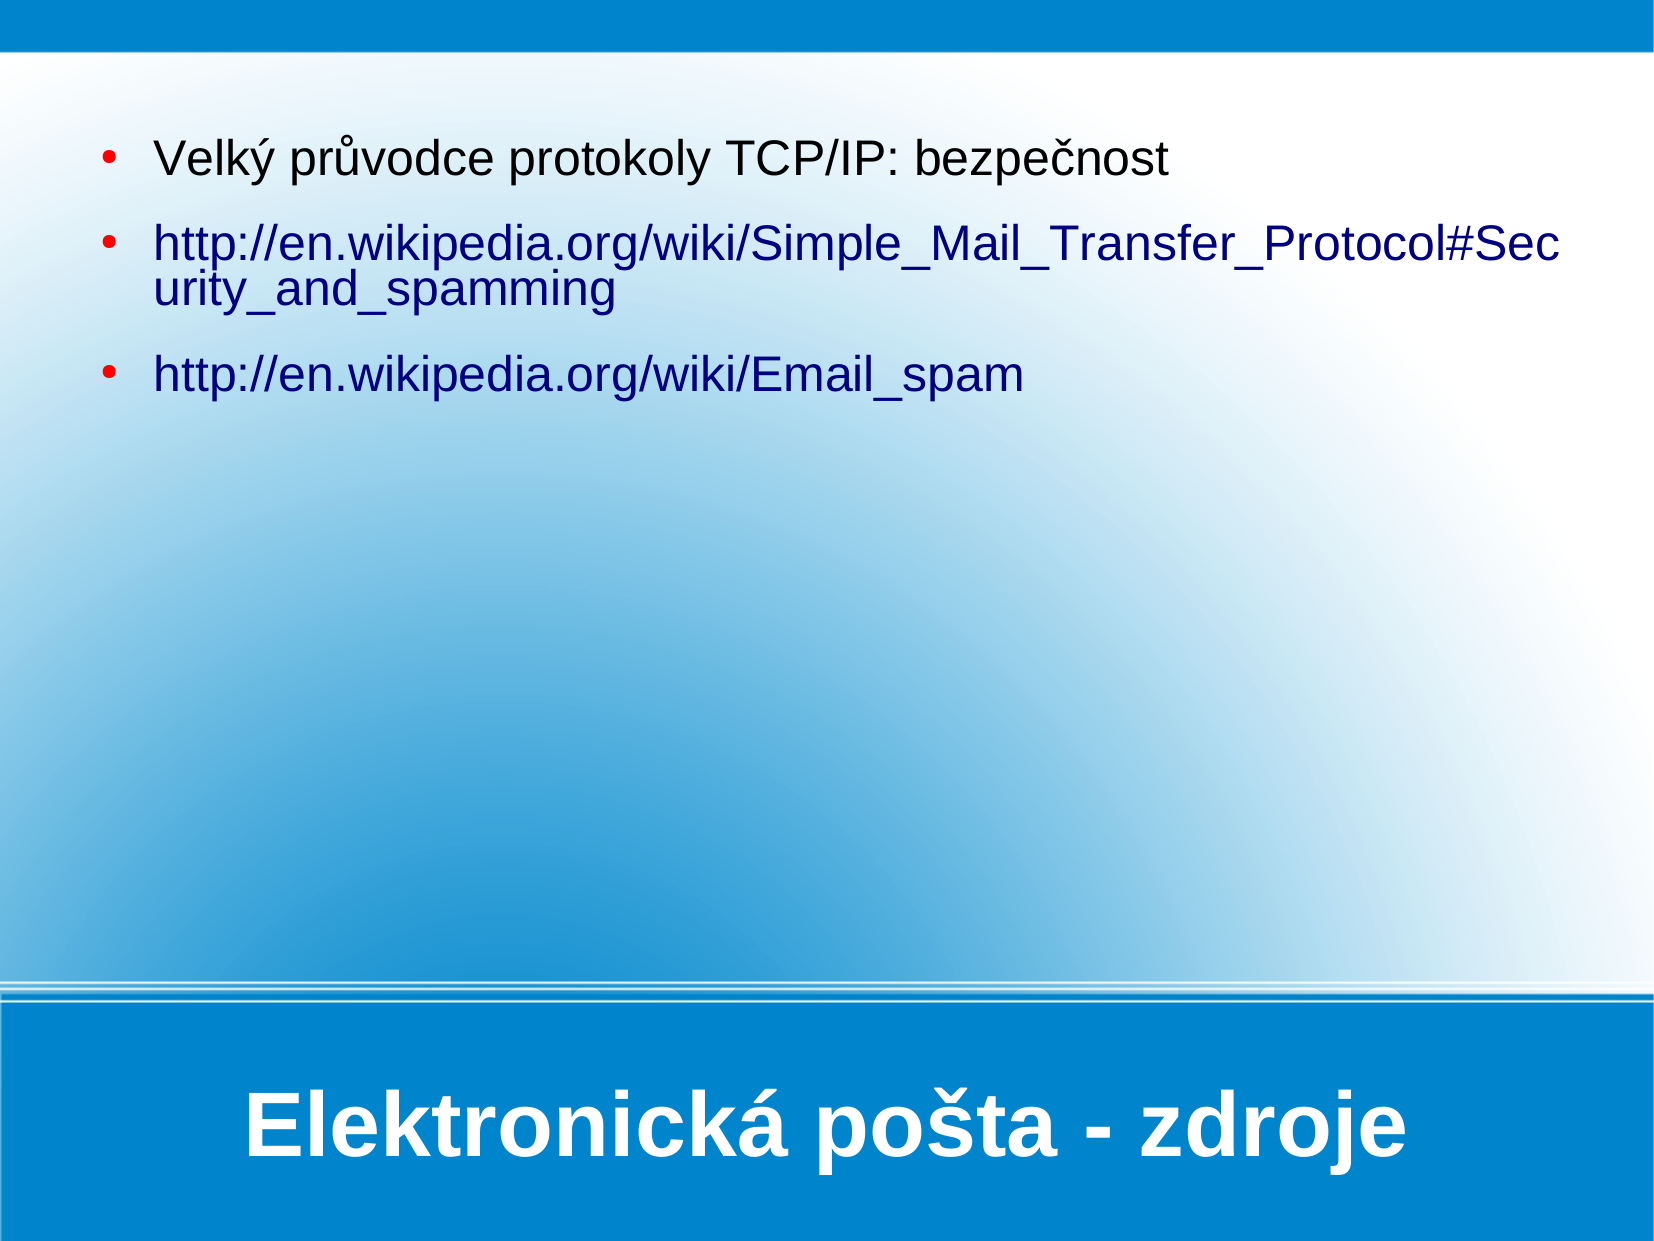

Velký průvodce protokoly TCP/IP: bezpečnost
http://en.wikipedia.org/wiki/Simple_Mail_Transfer_Protocol#Security_and_spamming
http://en.wikipedia.org/wiki/Email_spam
# Elektronická pošta - zdroje